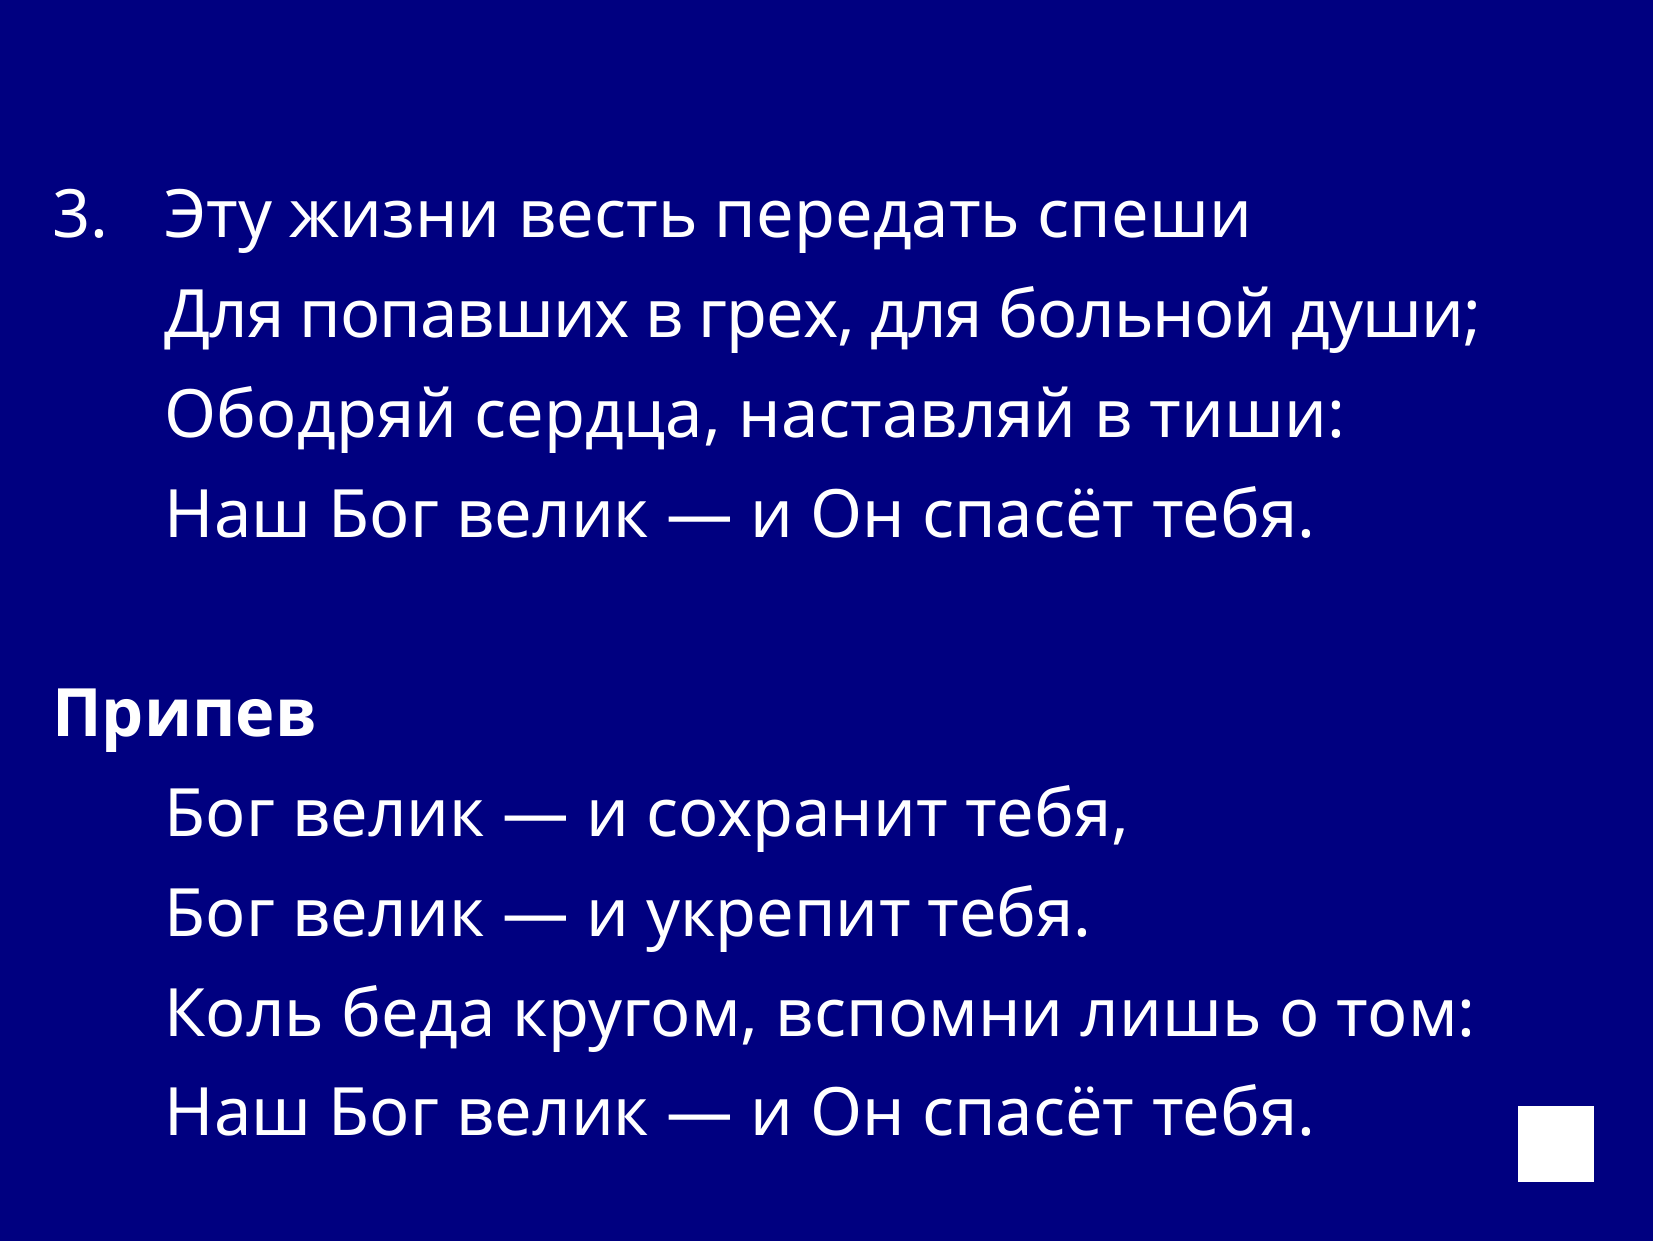

3.	Эту жизни весть передать спеши
	Для попавших в грех, для больной души;
	Ободряй сердца, наставляй в тиши:
	Наш Бог велик — и Он спасёт тебя.
Припев
	Бог велик — и сохранит тебя,
	Бог велик — и укрепит тебя.
	Коль беда кругом, вспомни лишь о том:
	Наш Бог велик — и Он спасёт тебя.